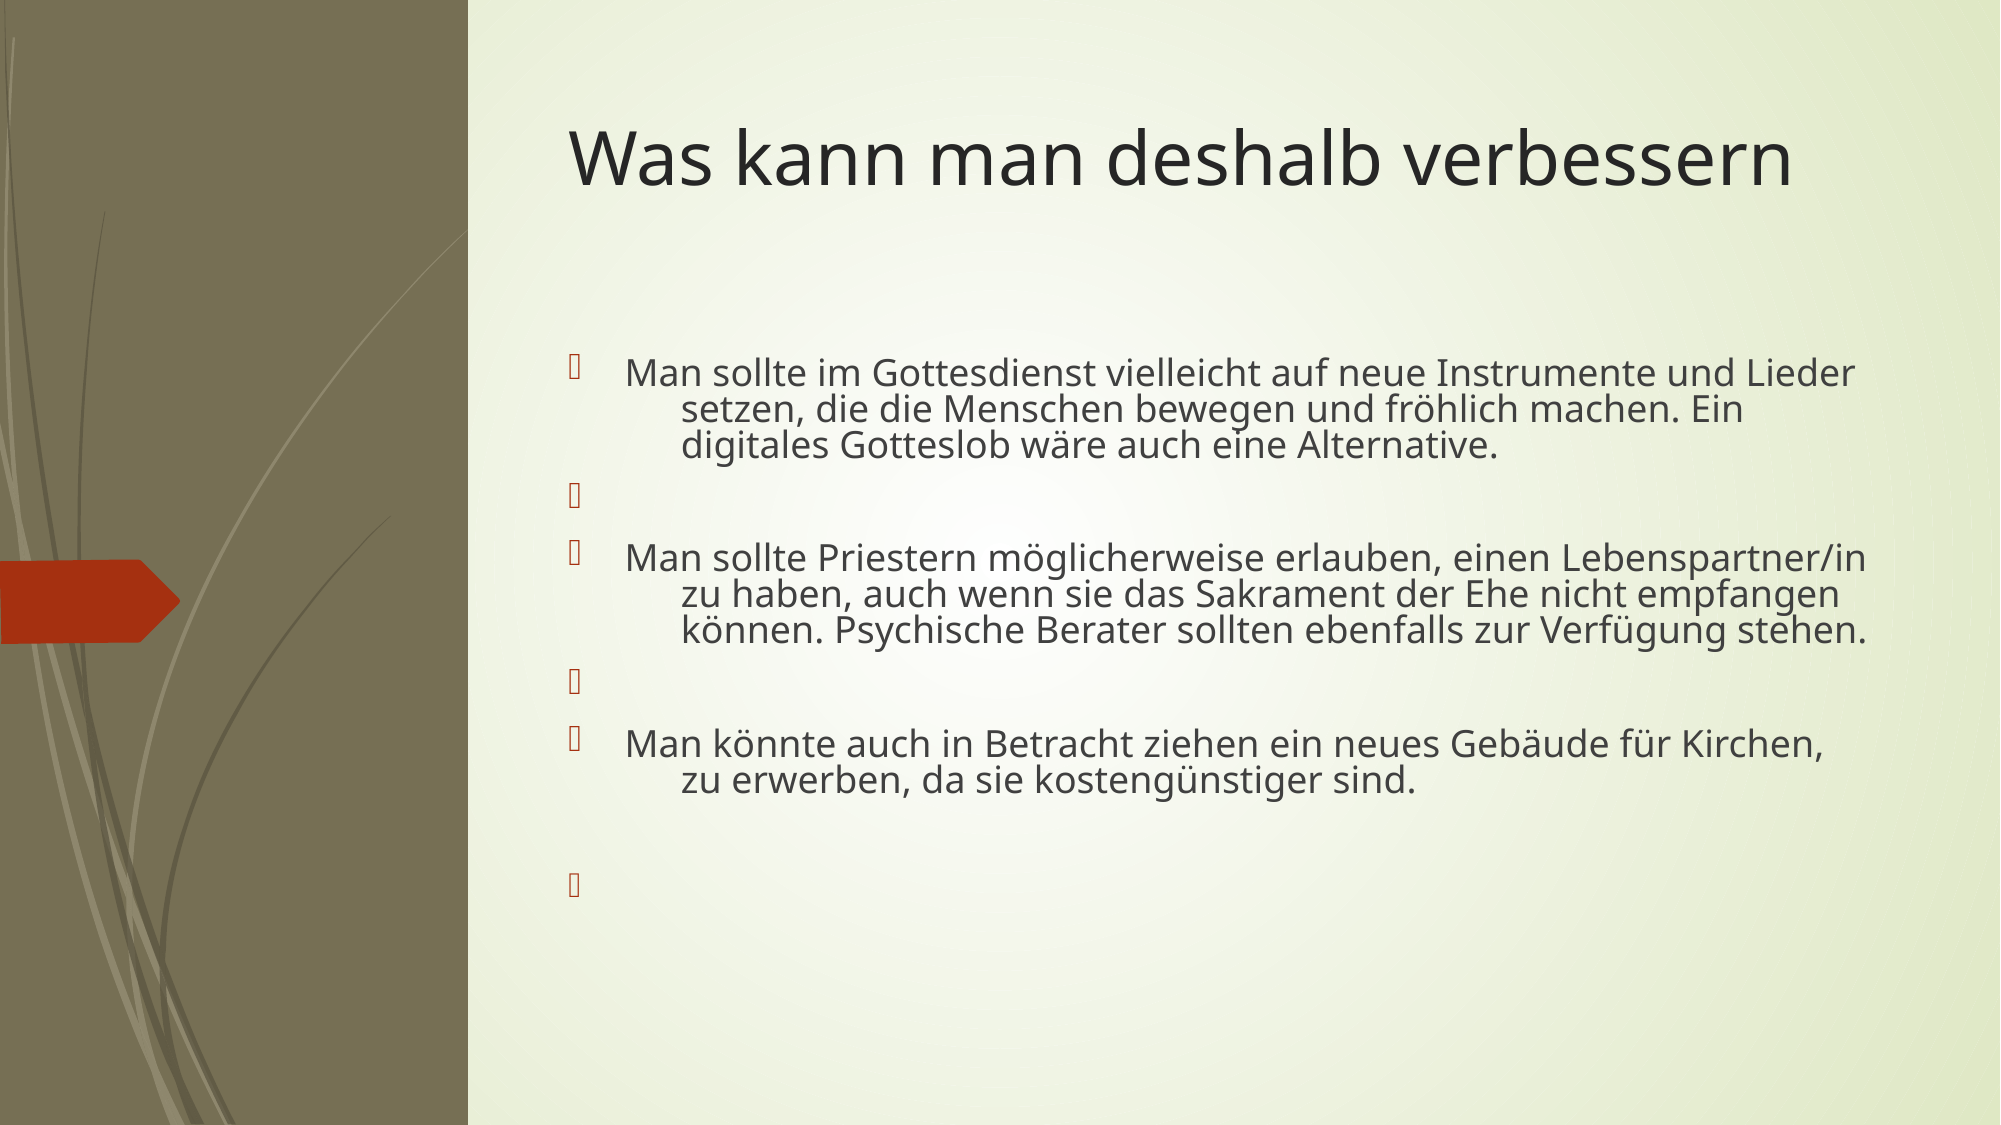

# Was kann man deshalb verbessern
Man sollte im Gottesdienst vielleicht auf neue Instrumente und Lieder setzen, die die Menschen bewegen und fröhlich machen. Ein digitales Gotteslob wäre auch eine Alternative.
Man sollte Priestern möglicherweise erlauben, einen Lebenspartner/in zu haben, auch wenn sie das Sakrament der Ehe nicht empfangen können. Psychische Berater sollten ebenfalls zur Verfügung stehen.
Man könnte auch in Betracht ziehen ein neues Gebäude für Kirchen, zu erwerben, da sie kostengünstiger sind.